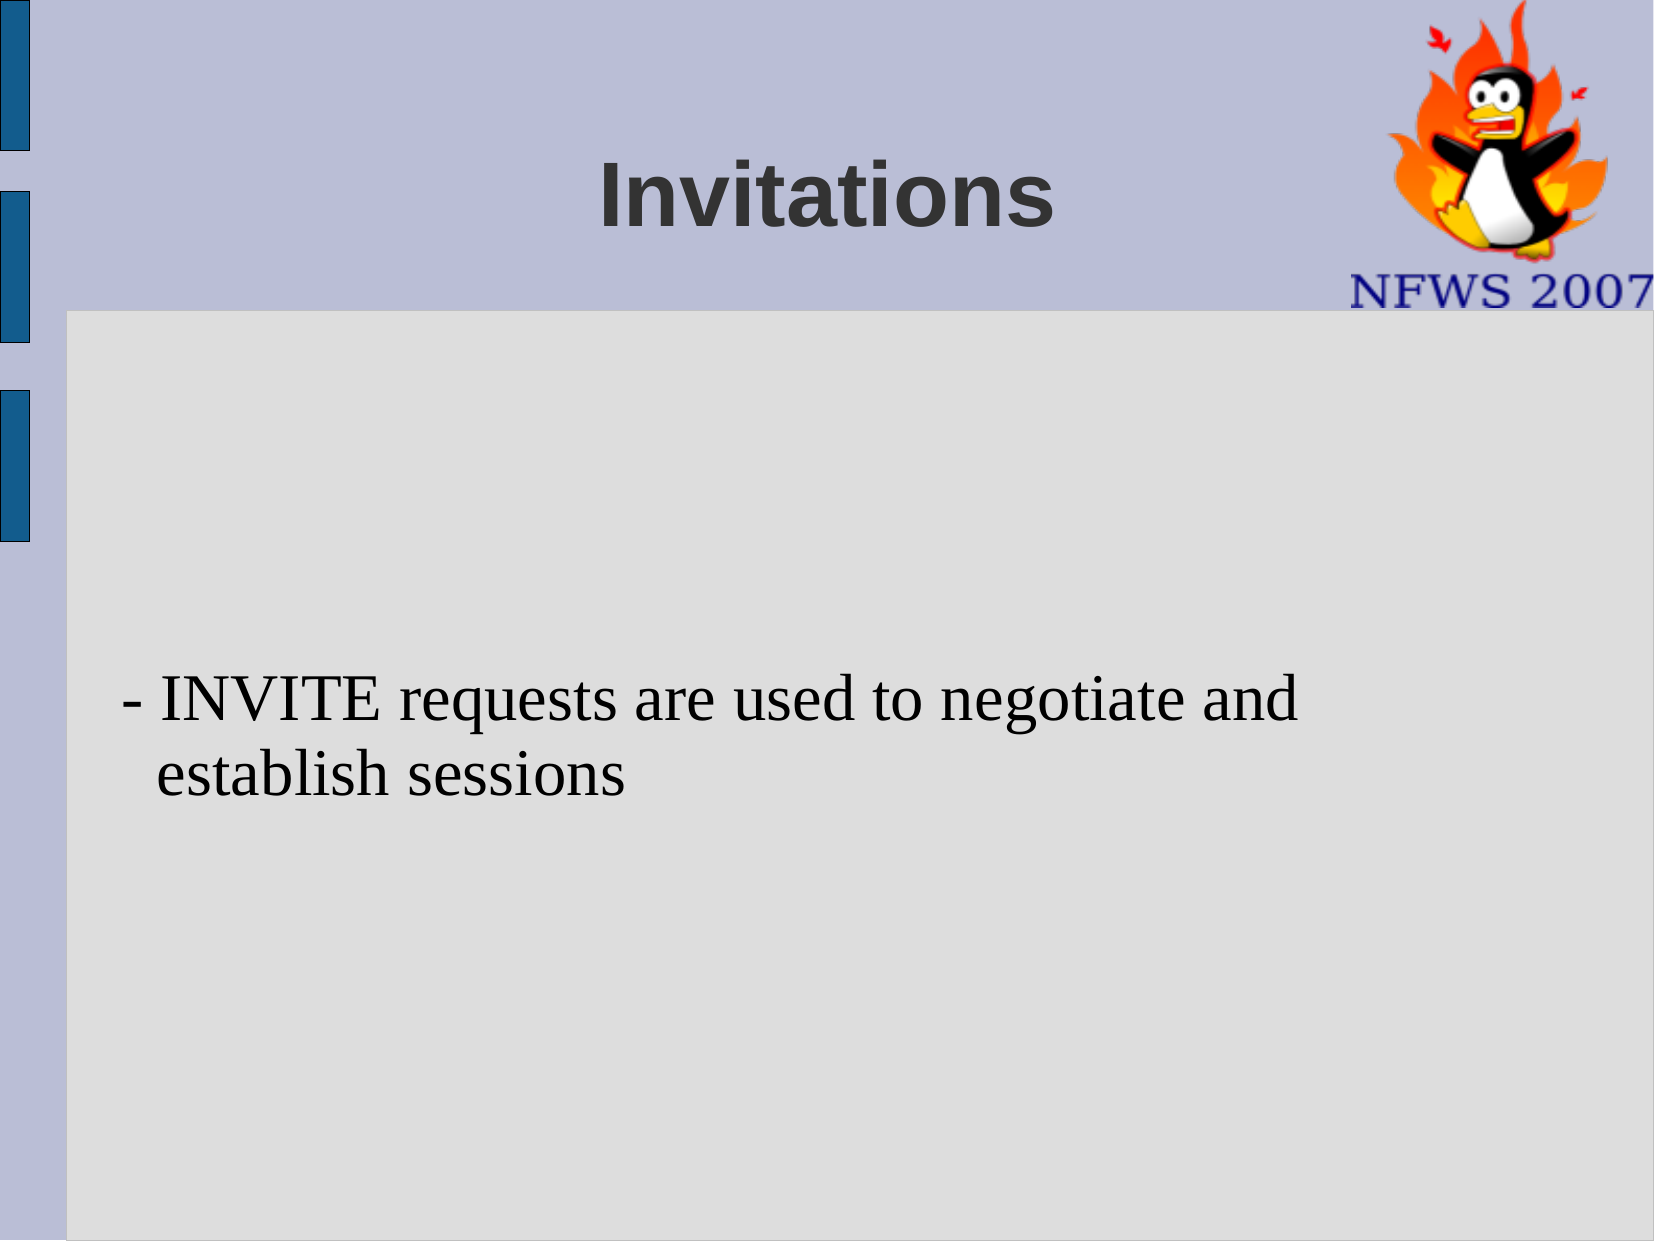

# Invitations
- INVITE requests are used to negotiate and establish sessions